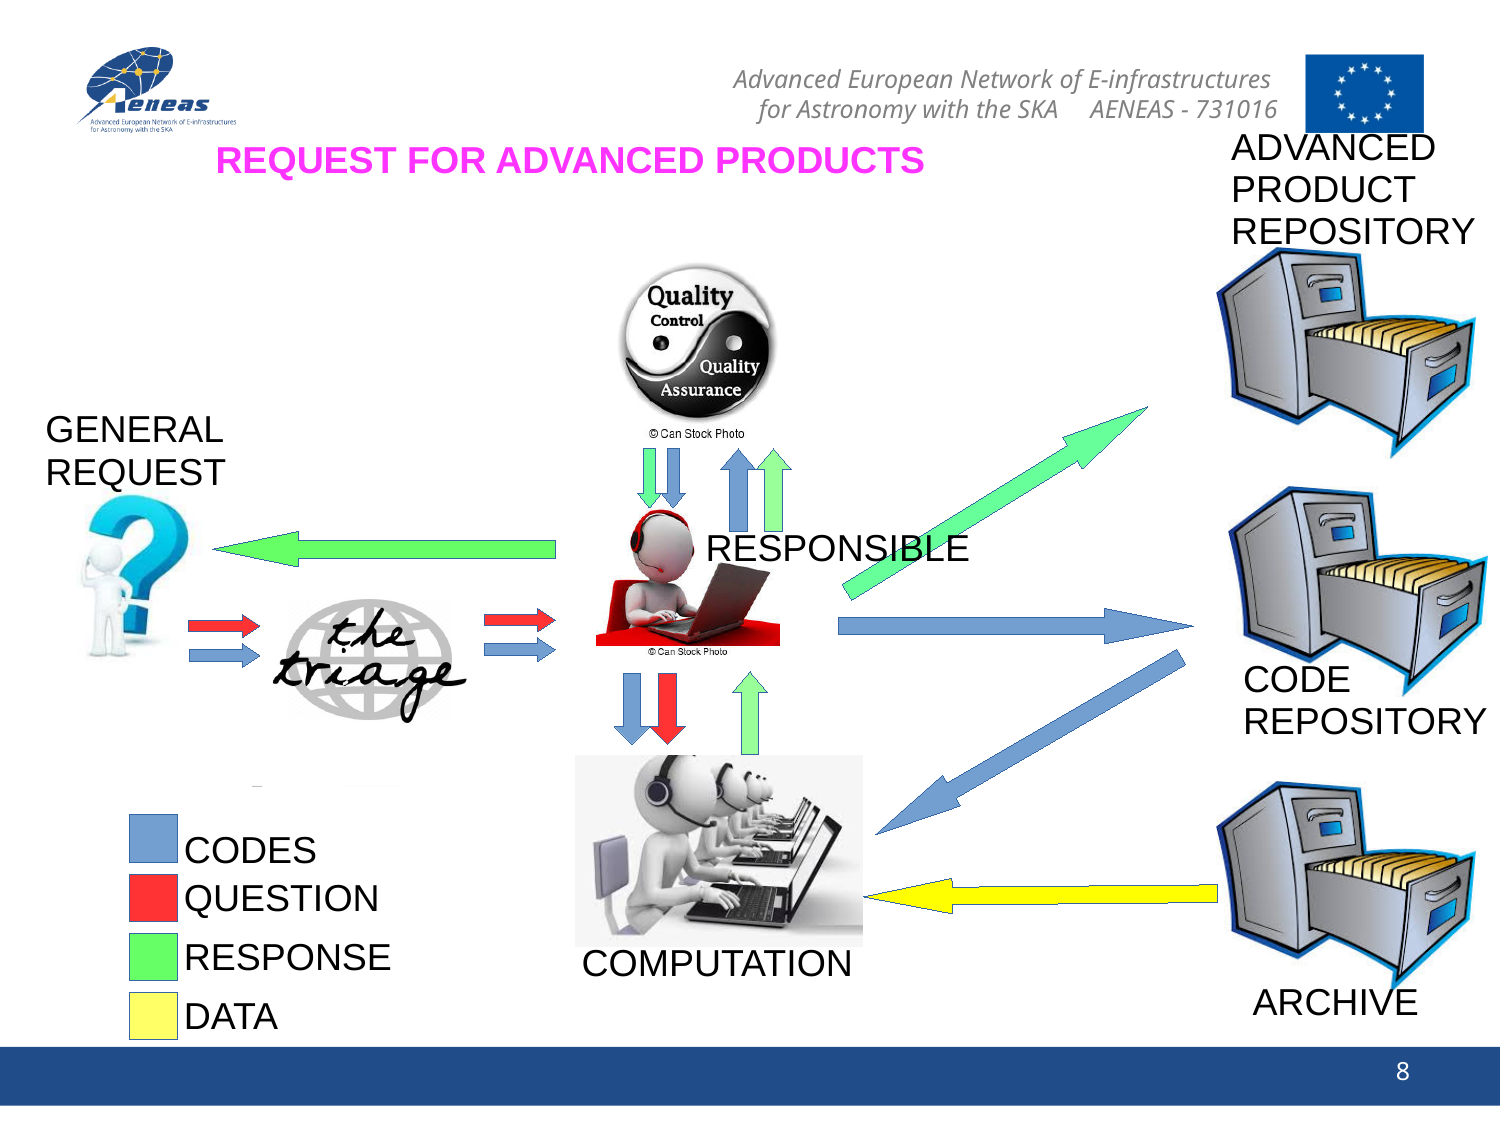

ADVANCED
PRODUCT
REPOSITORY
REQUEST FOR ADVANCED PRODUCTS
GENERAL
REQUEST
 RESPONSIBLE
CODE
REPOSITORY
CODES
QUESTION
RESPONSE
COMPUTATION
ARCHIVE
DATA
8